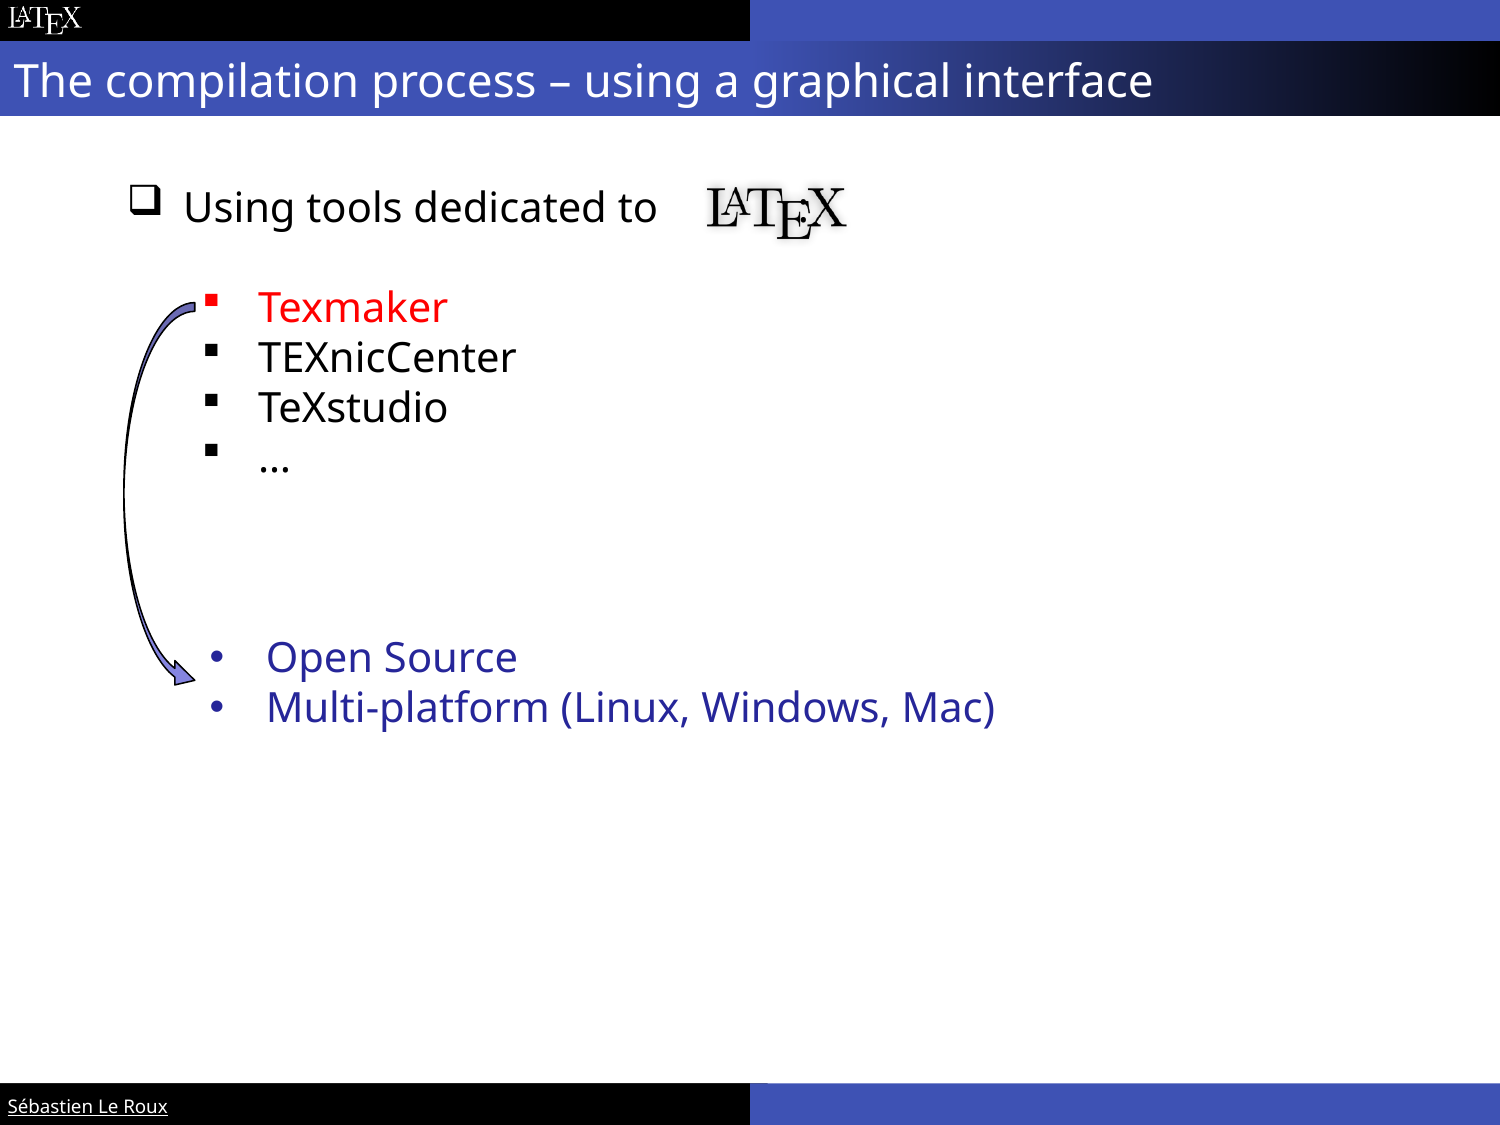

# The compilation process – using a graphical interface
Using tools dedicated to :
Texmaker
TEXnicCenter
TeXstudio
…
Open Source
Multi-platform (Linux, Windows, Mac)